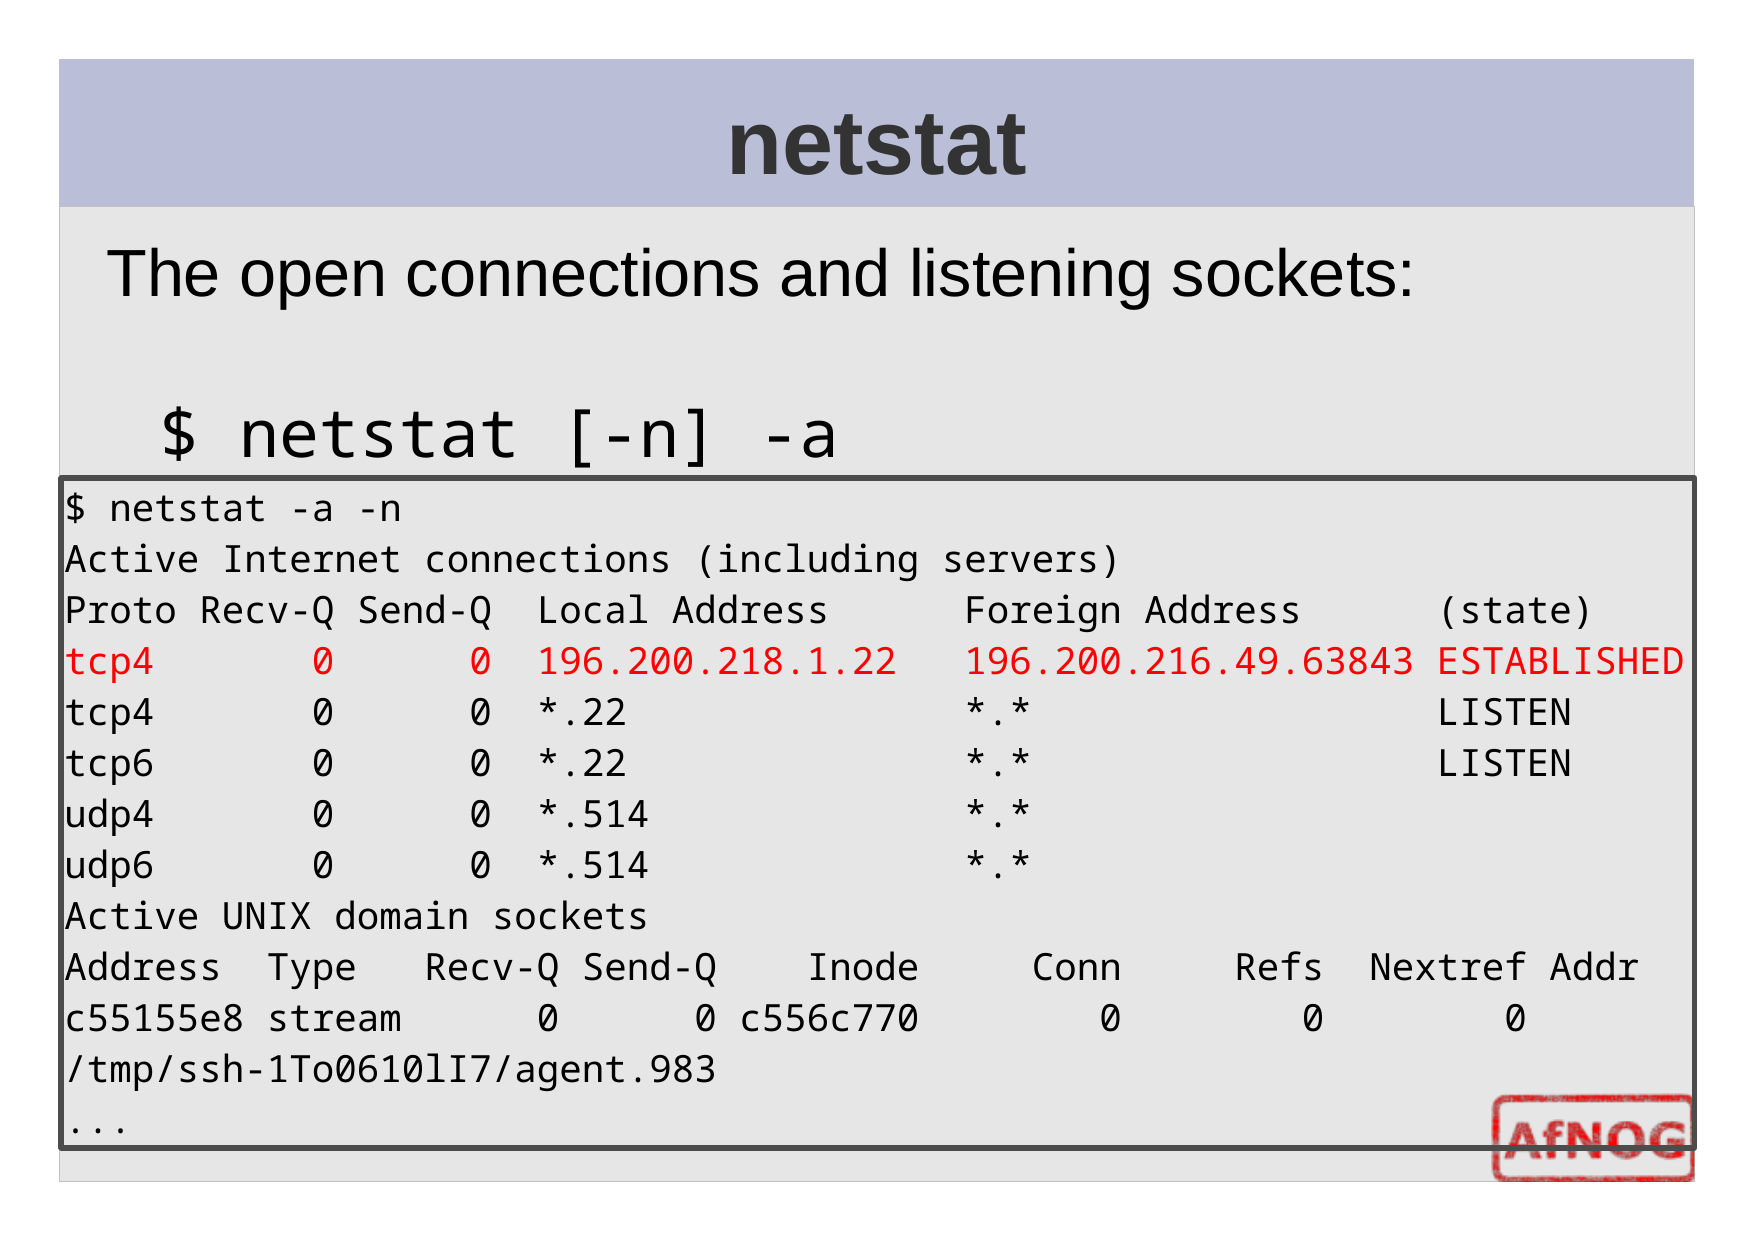

# netstat
The open connections and listening sockets:
$ netstat [-n] -a
$ netstat -a -n
Active Internet connections (including servers)
Proto Recv-Q Send-Q Local Address Foreign Address (state)
tcp4 0 0 196.200.218.1.22 196.200.216.49.63843 ESTABLISHED
tcp4 0 0 *.22 *.* LISTEN
tcp6 0 0 *.22 *.* LISTEN
udp4 0 0 *.514 *.*
udp6 0 0 *.514 *.*
Active UNIX domain sockets
Address Type Recv-Q Send-Q Inode Conn Refs Nextref Addr
c55155e8 stream 0 0 c556c770 0 0 0 /tmp/ssh-1To0610lI7/agent.983
...